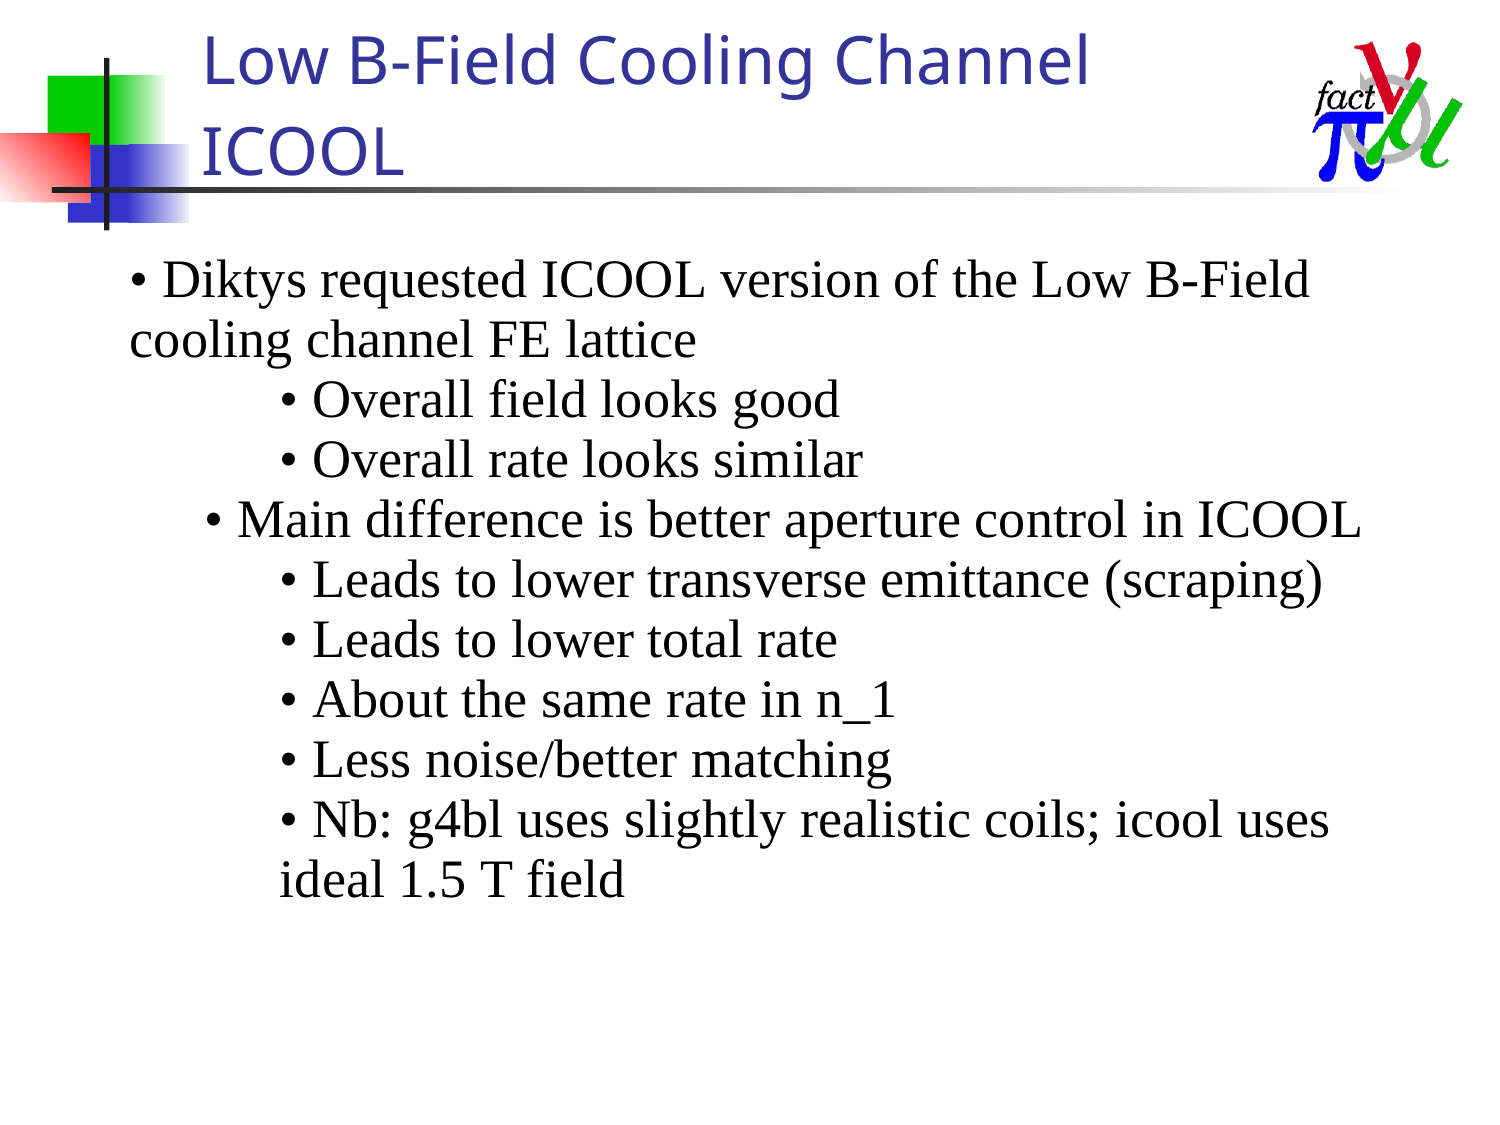

# Low B-Field Cooling Channel ICOOL
 Diktys requested ICOOL version of the Low B-Field cooling channel FE lattice
 Overall field looks good
 Overall rate looks similar
 Main difference is better aperture control in ICOOL
 Leads to lower transverse emittance (scraping)
 Leads to lower total rate
 About the same rate in n_1
 Less noise/better matching
 Nb: g4bl uses slightly realistic coils; icool uses ideal 1.5 T field